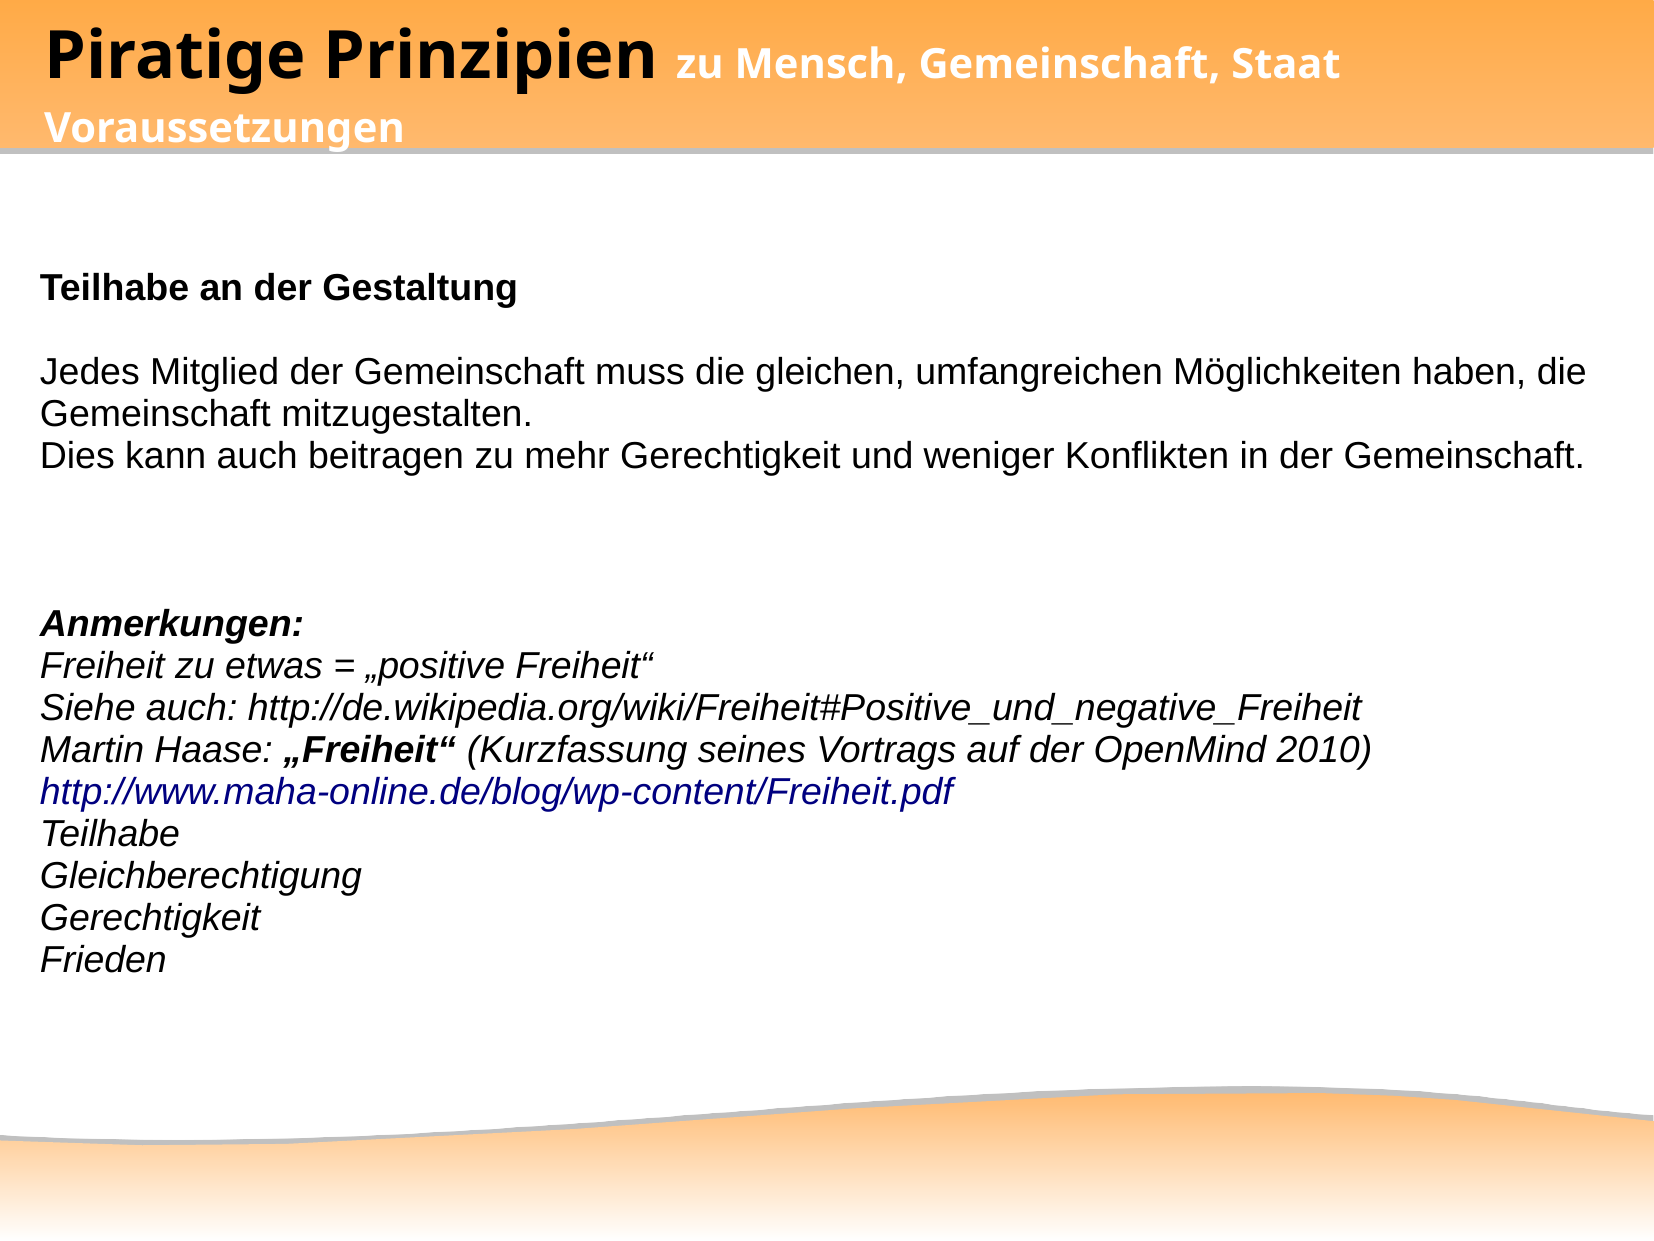

Piratige Prinzipien zu Mensch, Gemeinschaft, Staat
Voraussetzungen
Teilhabe an der Gestaltung
Jedes Mitglied der Gemeinschaft muss die gleichen, umfangreichen Möglichkeiten haben, die Gemeinschaft mitzugestalten.
Dies kann auch beitragen zu mehr Gerechtigkeit und weniger Konflikten in der Gemeinschaft.
Anmerkungen:
Freiheit zu etwas = „positive Freiheit“
Siehe auch: http://de.wikipedia.org/wiki/Freiheit#Positive_und_negative_Freiheit
Martin Haase: „Freiheit“ (Kurzfassung seines Vortrags auf der OpenMind 2010)
http://www.maha-online.de/blog/wp-content/Freiheit.pdf
Teilhabe
Gleichberechtigung
Gerechtigkeit
Frieden